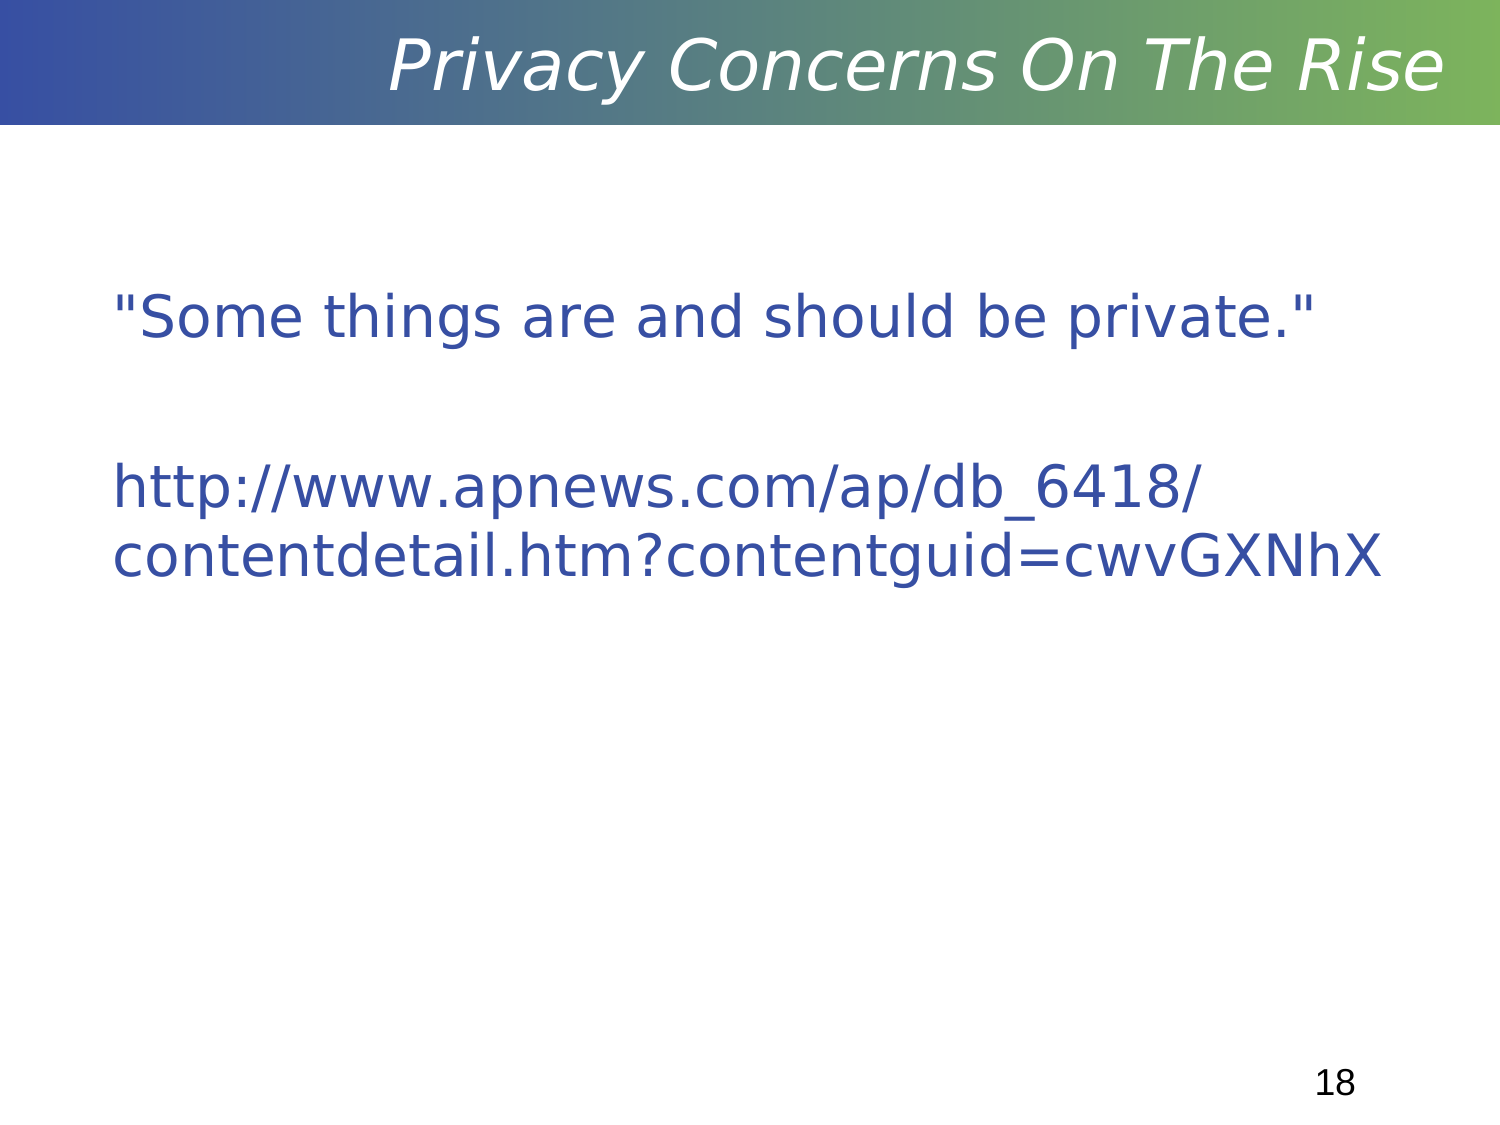

# Privacy Concerns On The Rise
"Some things are and should be private."
http://www.apnews.com/ap/db_6418/contentdetail.htm?contentguid=cwvGXNhX
18